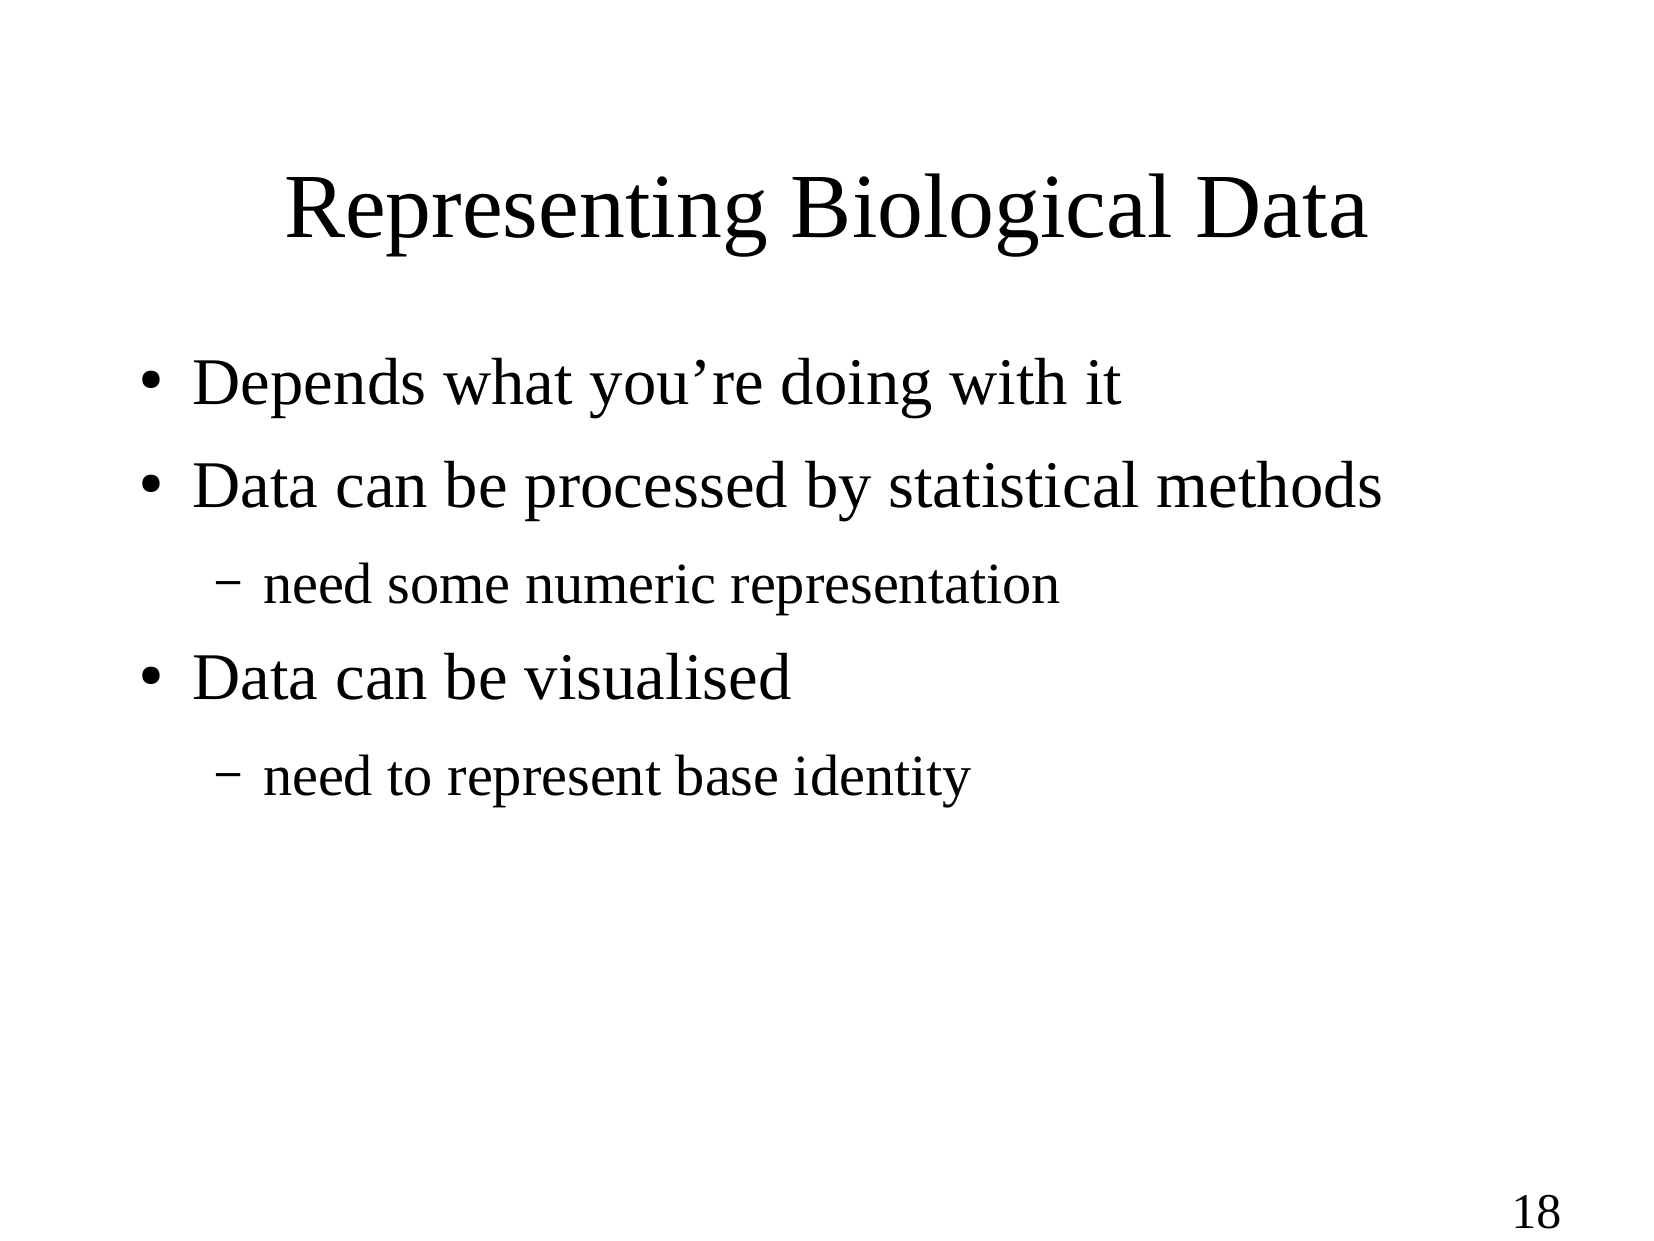

# Representing Biological Data
Depends what you’re doing with it
Data can be processed by statistical methods
need some numeric representation
Data can be visualised
need to represent base identity